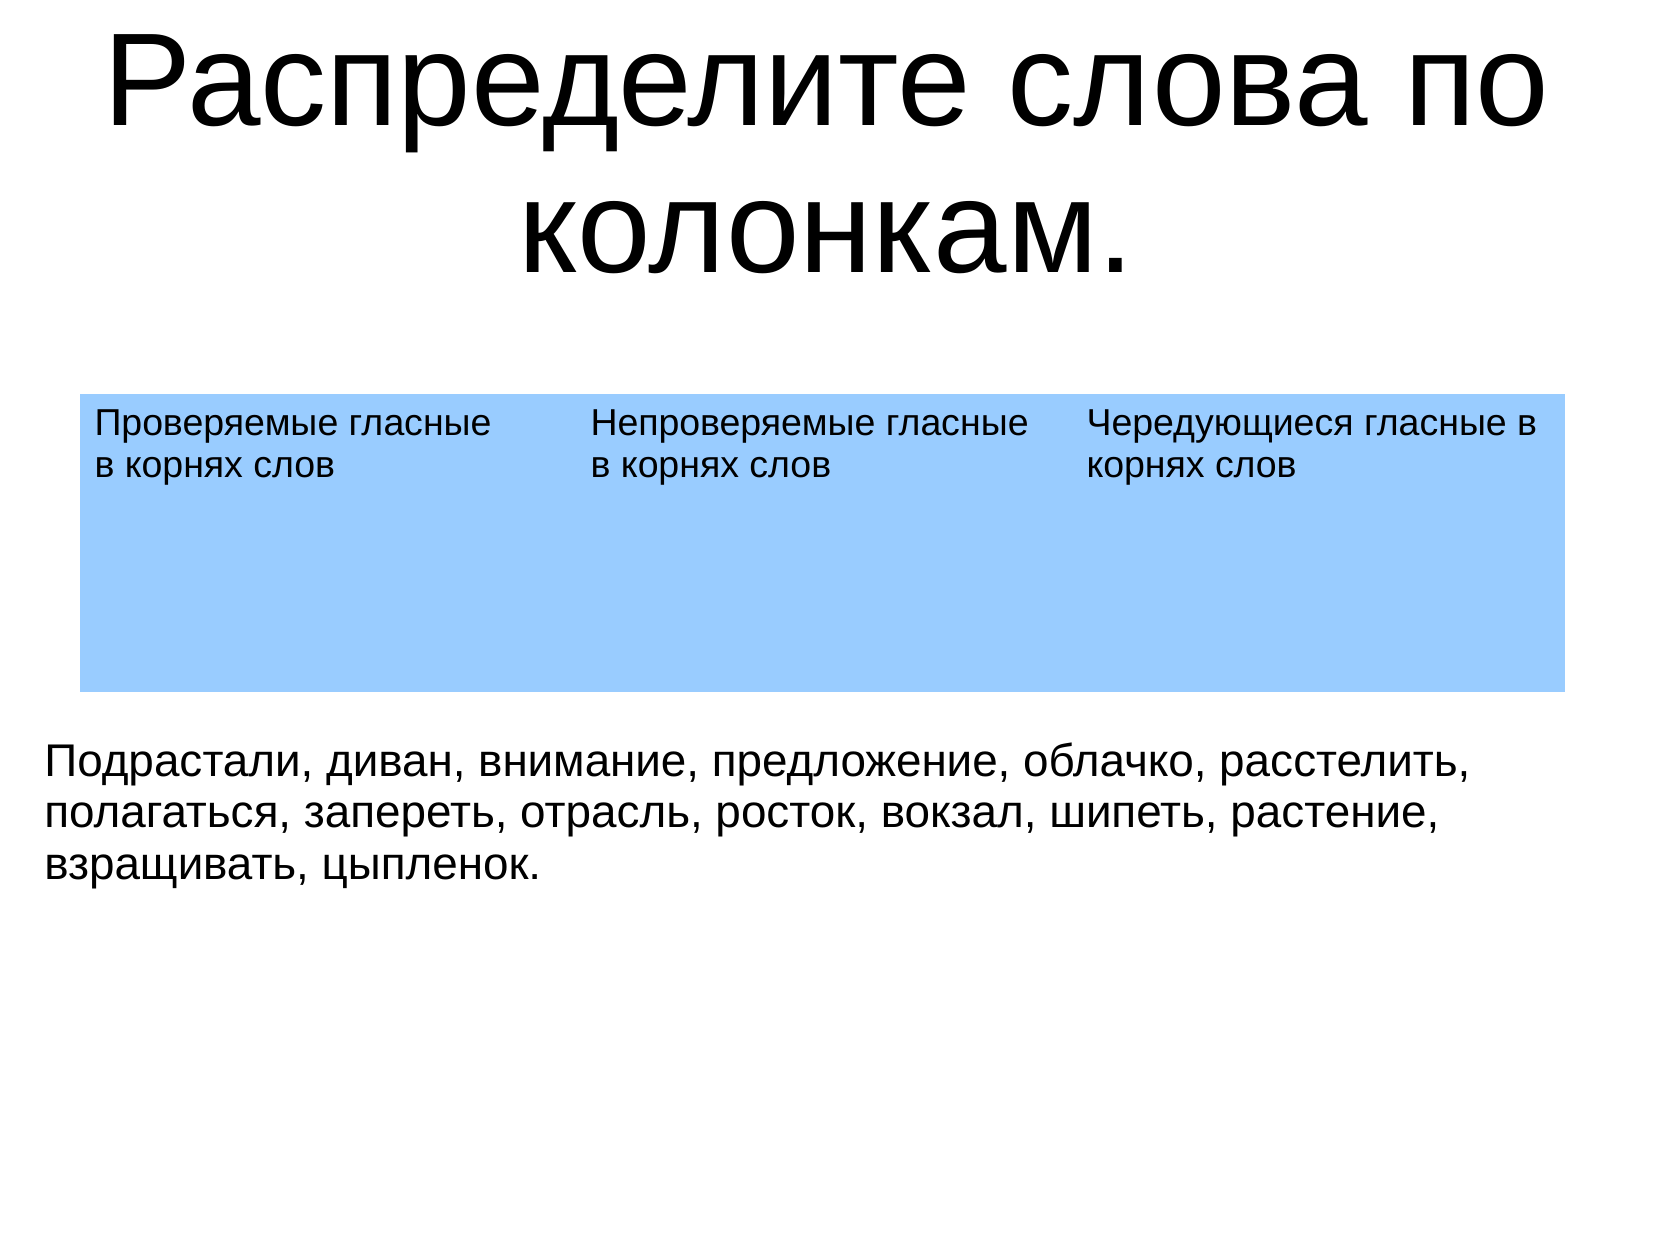

# Распределите слова по колонкам.
| Проверяемые гласные в корнях слов | Непроверяемые гласные в корнях слов | Чередующиеся гласные в корнях слов |
| --- | --- | --- |
| | | |
| | | |
Подрастали, диван, внимание, предложение, облачко, расстелить, полагаться, запереть, отрасль, росток, вокзал, шипеть, растение, взращивать, цыпленок.